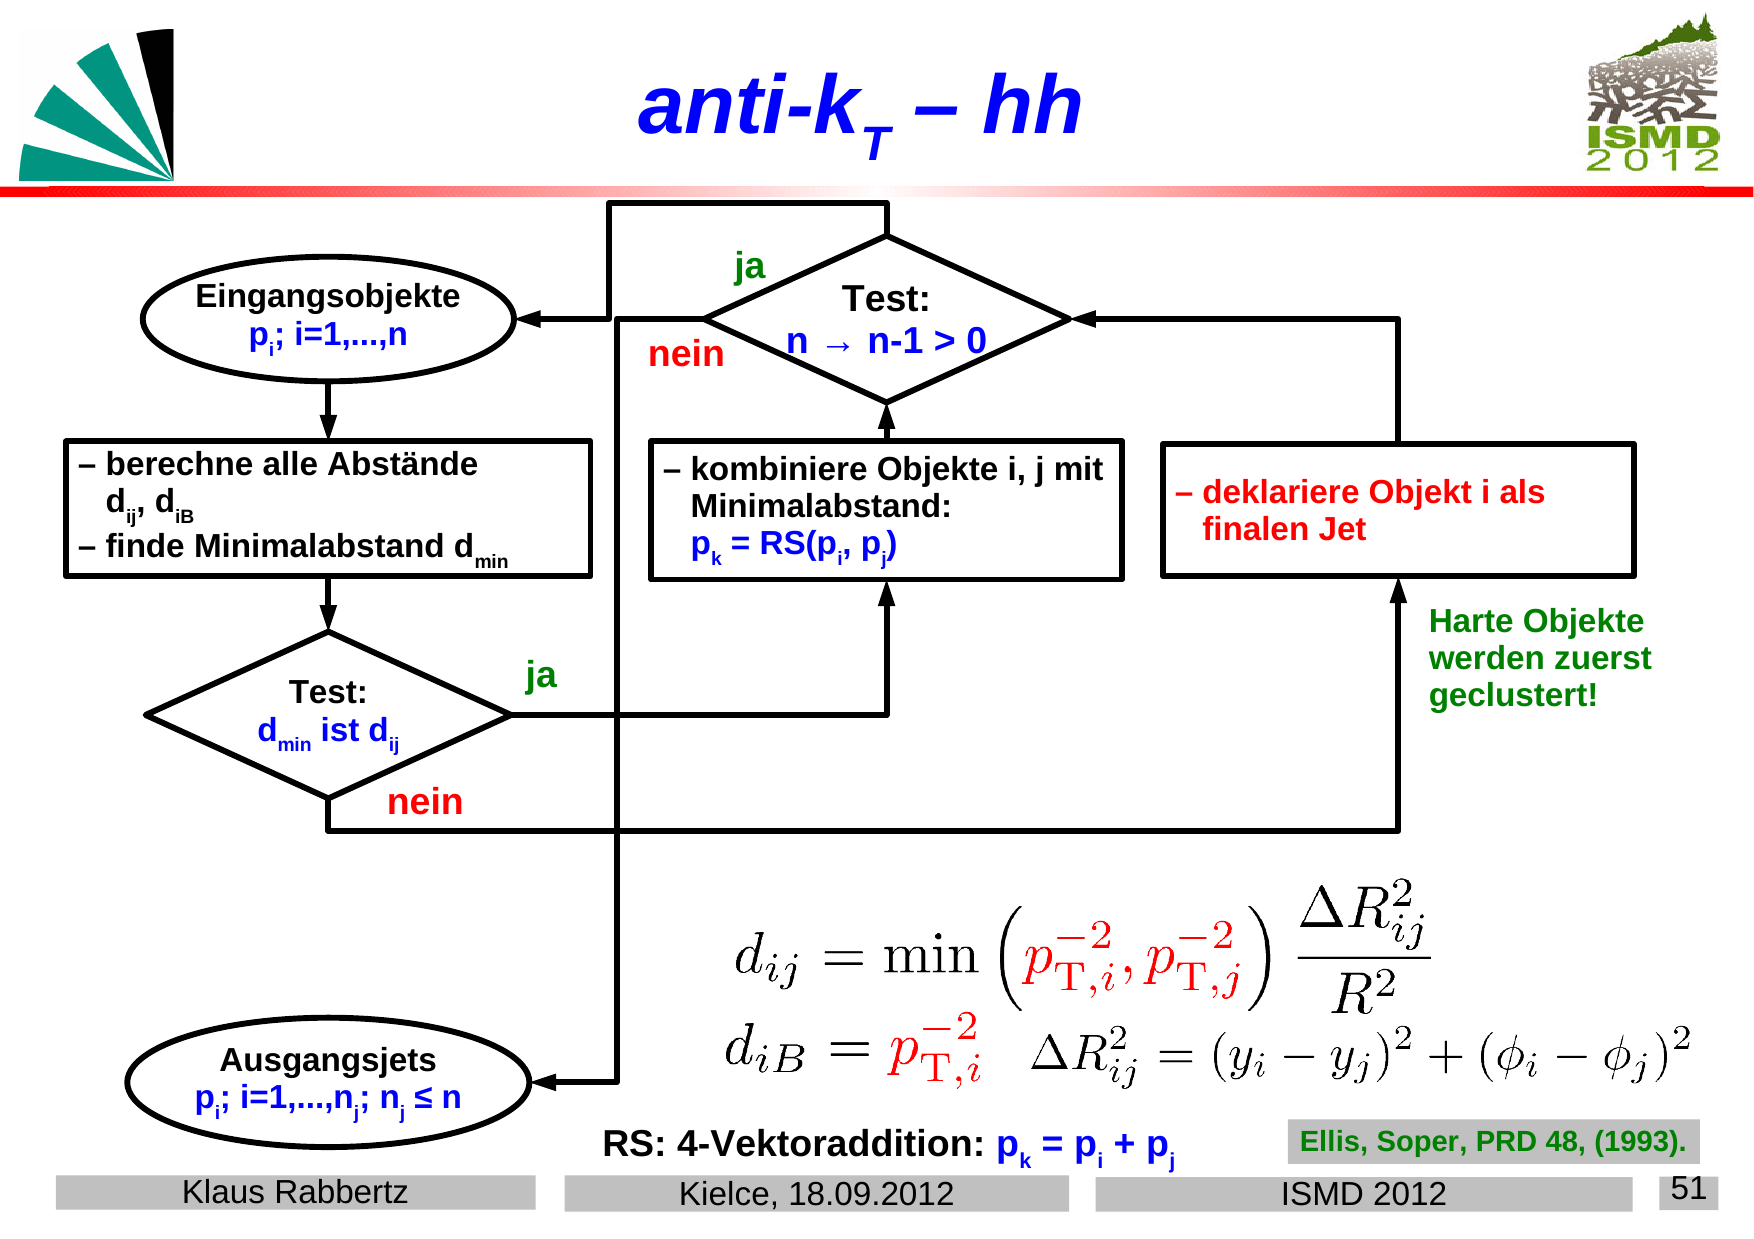

# anti-kT – hh
Test:
n → n-1 > 0
ja
Eingangsobjekte
pi; i=1,...,n
nein
– kombiniere Objekte i, j mit
 Minimalabstand:
 pk = RS(pi, pj)
– berechne alle Abstände
 dij, diB
– finde Minimalabstand dmin
– deklariere Objekt i als
 finalen Jet
Harte Objekte
werden zuerst
geclustert!
Test:
dmin ist dij
ja
nein
Ausgangsjets
pi; i=1,...,nj; nj ≤ n
RS: 4-Vektoraddition: pk = pi + pj
Ellis, Soper, PRD 48, (1993).